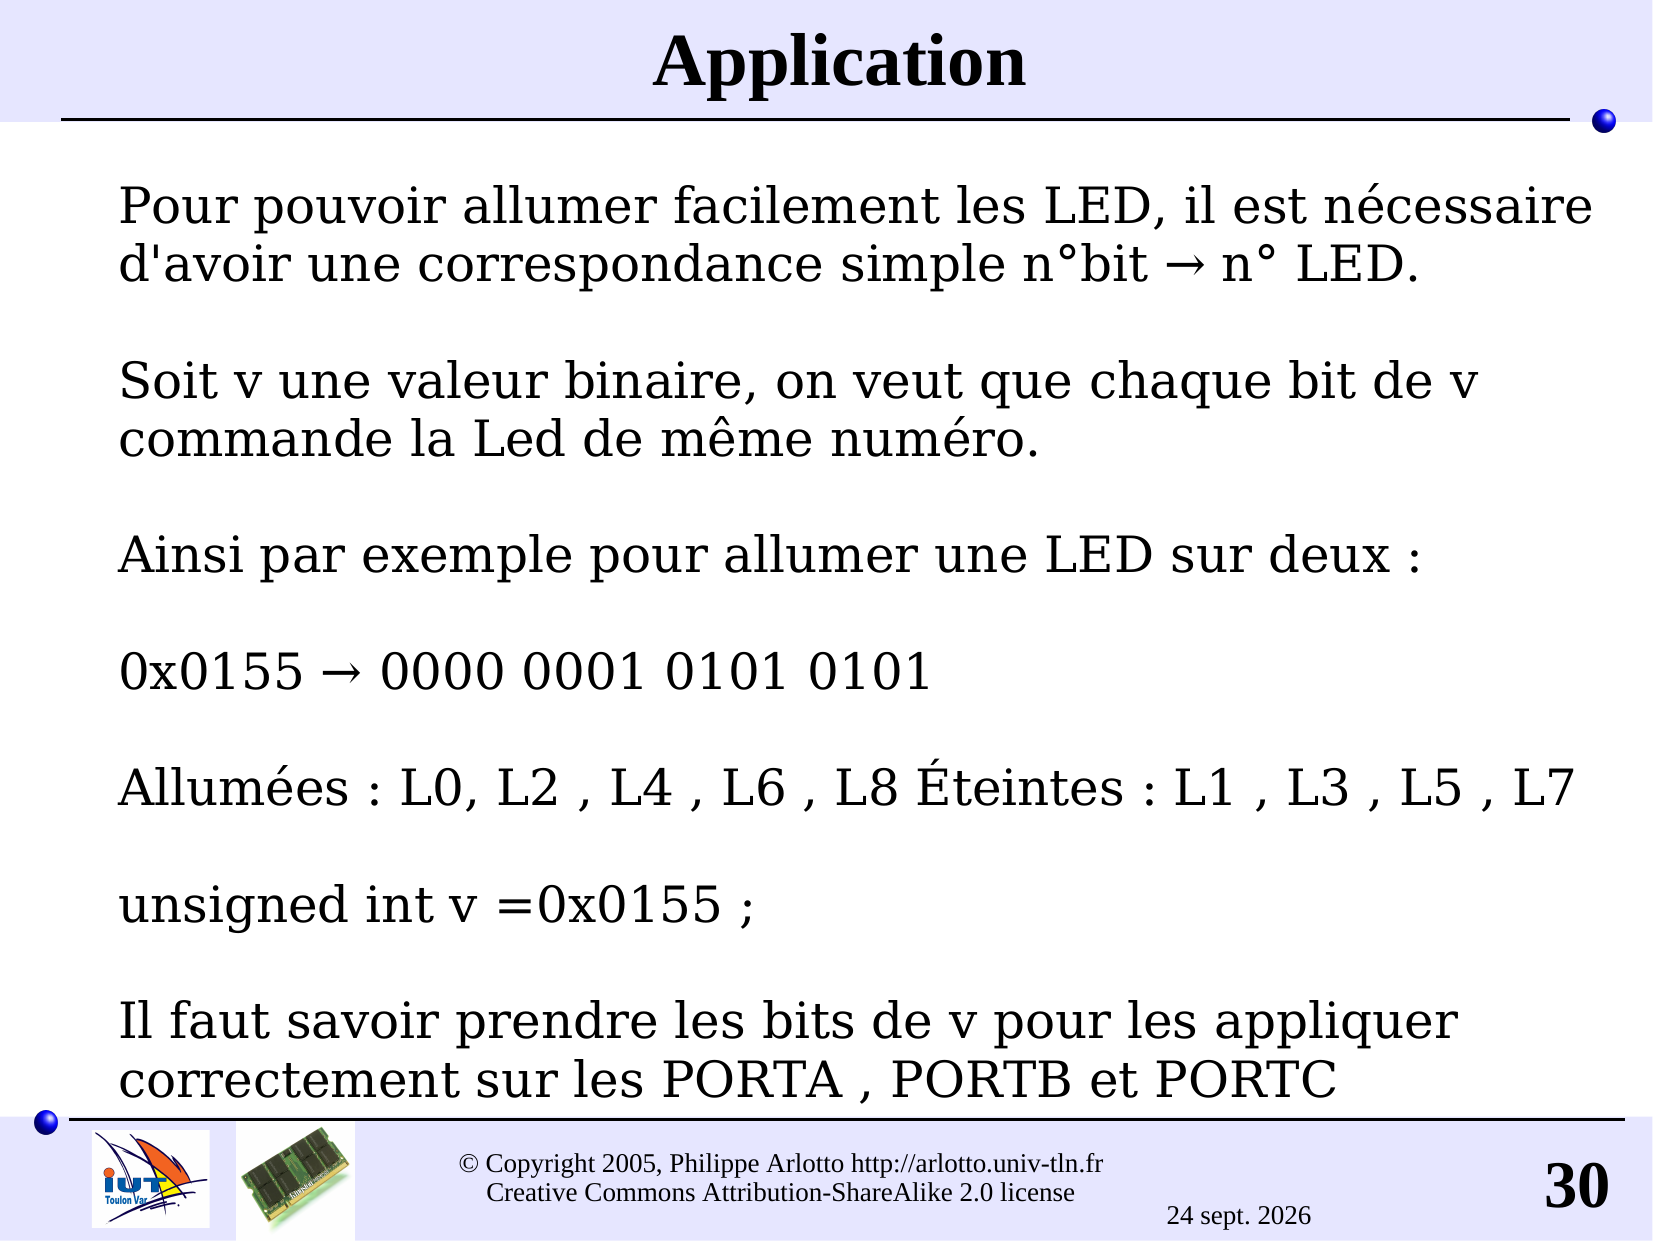

# Application
Pour pouvoir allumer facilement les LED, il est nécessaire
d'avoir une correspondance simple n°bit → n° LED.
Soit v une valeur binaire, on veut que chaque bit de v
commande la Led de même numéro.
Ainsi par exemple pour allumer une LED sur deux :
0x0155 → 0000 0001 0101 0101
Allumées : L0, L2 , L4 , L6 , L8 Éteintes : L1 , L3 , L5 , L7
unsigned int v =0x0155 ;
Il faut savoir prendre les bits de v pour les appliquer
correctement sur les PORTA , PORTB et PORTC